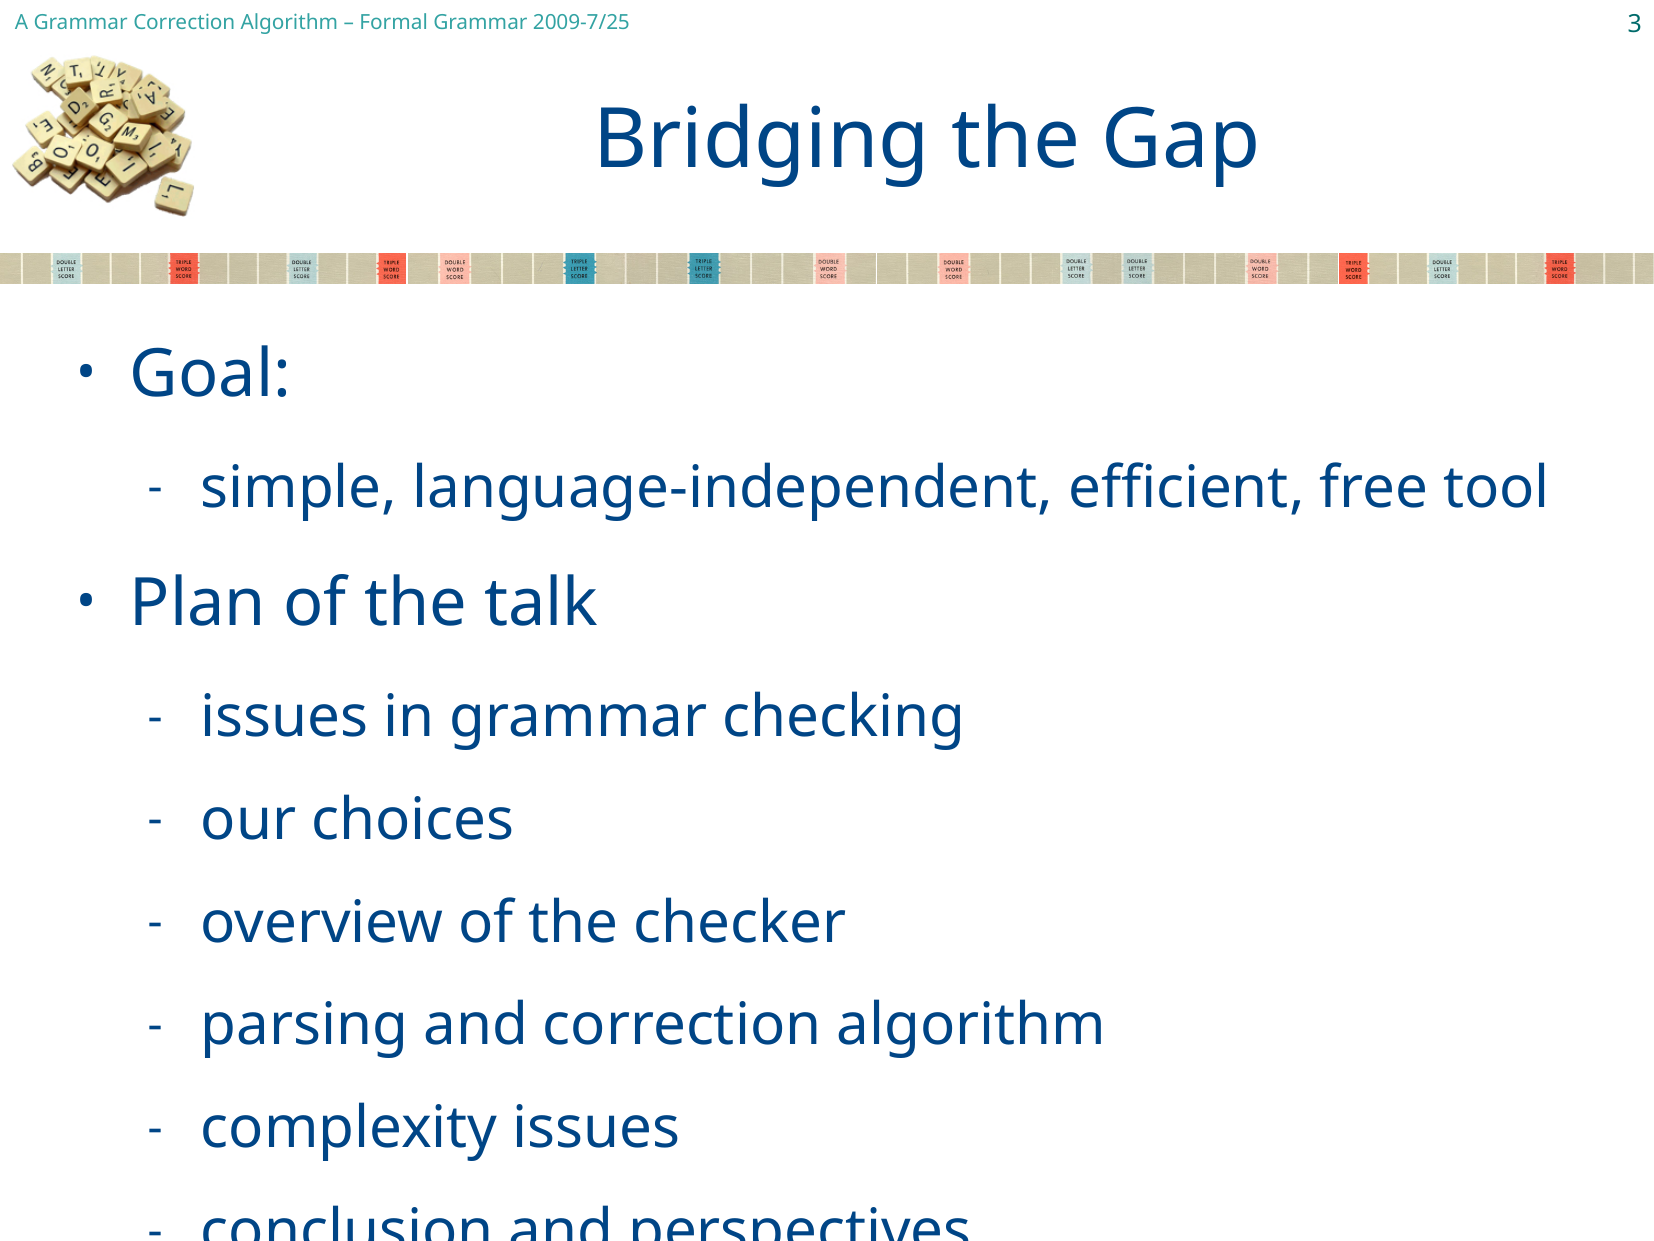

3
# Bridging the Gap
Goal:
simple, language-independent, efficient, free tool
Plan of the talk
issues in grammar checking
our choices
overview of the checker
parsing and correction algorithm
complexity issues
conclusion and perspectives